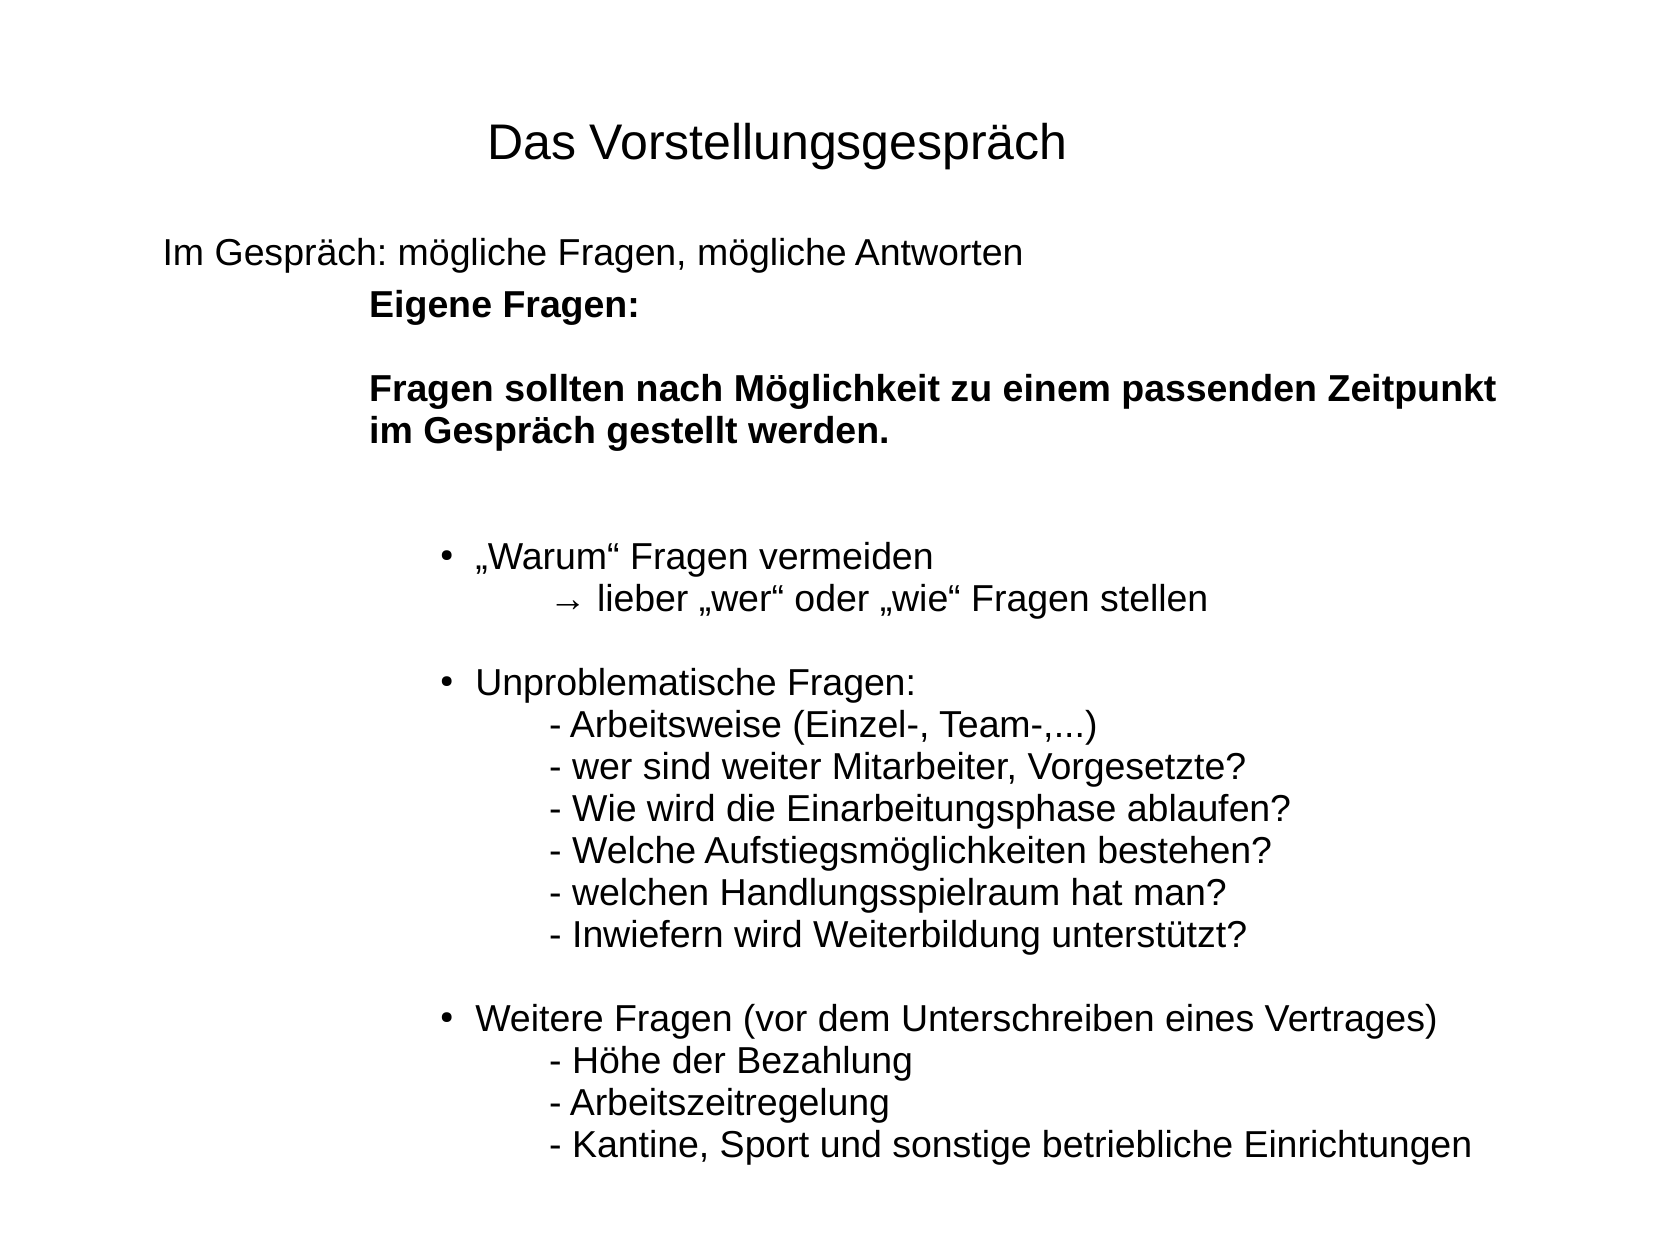

Das Vorstellungsgespräch
Im Gespräch: mögliche Fragen, mögliche Antworten
Eigene Fragen:
Fragen sollten nach Möglichkeit zu einem passenden Zeitpunkt im Gespräch gestellt werden.
„Warum“ Fragen vermeiden
 	→ lieber „wer“ oder „wie“ Fragen stellen
Unproblematische Fragen:
	- Arbeitsweise (Einzel-, Team-,...)
 	- wer sind weiter Mitarbeiter, Vorgesetzte?
 	- Wie wird die Einarbeitungsphase ablaufen?
 	- Welche Aufstiegsmöglichkeiten bestehen?
 	- welchen Handlungsspielraum hat man?
 	- Inwiefern wird Weiterbildung unterstützt?
Weitere Fragen (vor dem Unterschreiben eines Vertrages)
 	- Höhe der Bezahlung
 	- Arbeitszeitregelung
 	- Kantine, Sport und sonstige betriebliche Einrichtungen